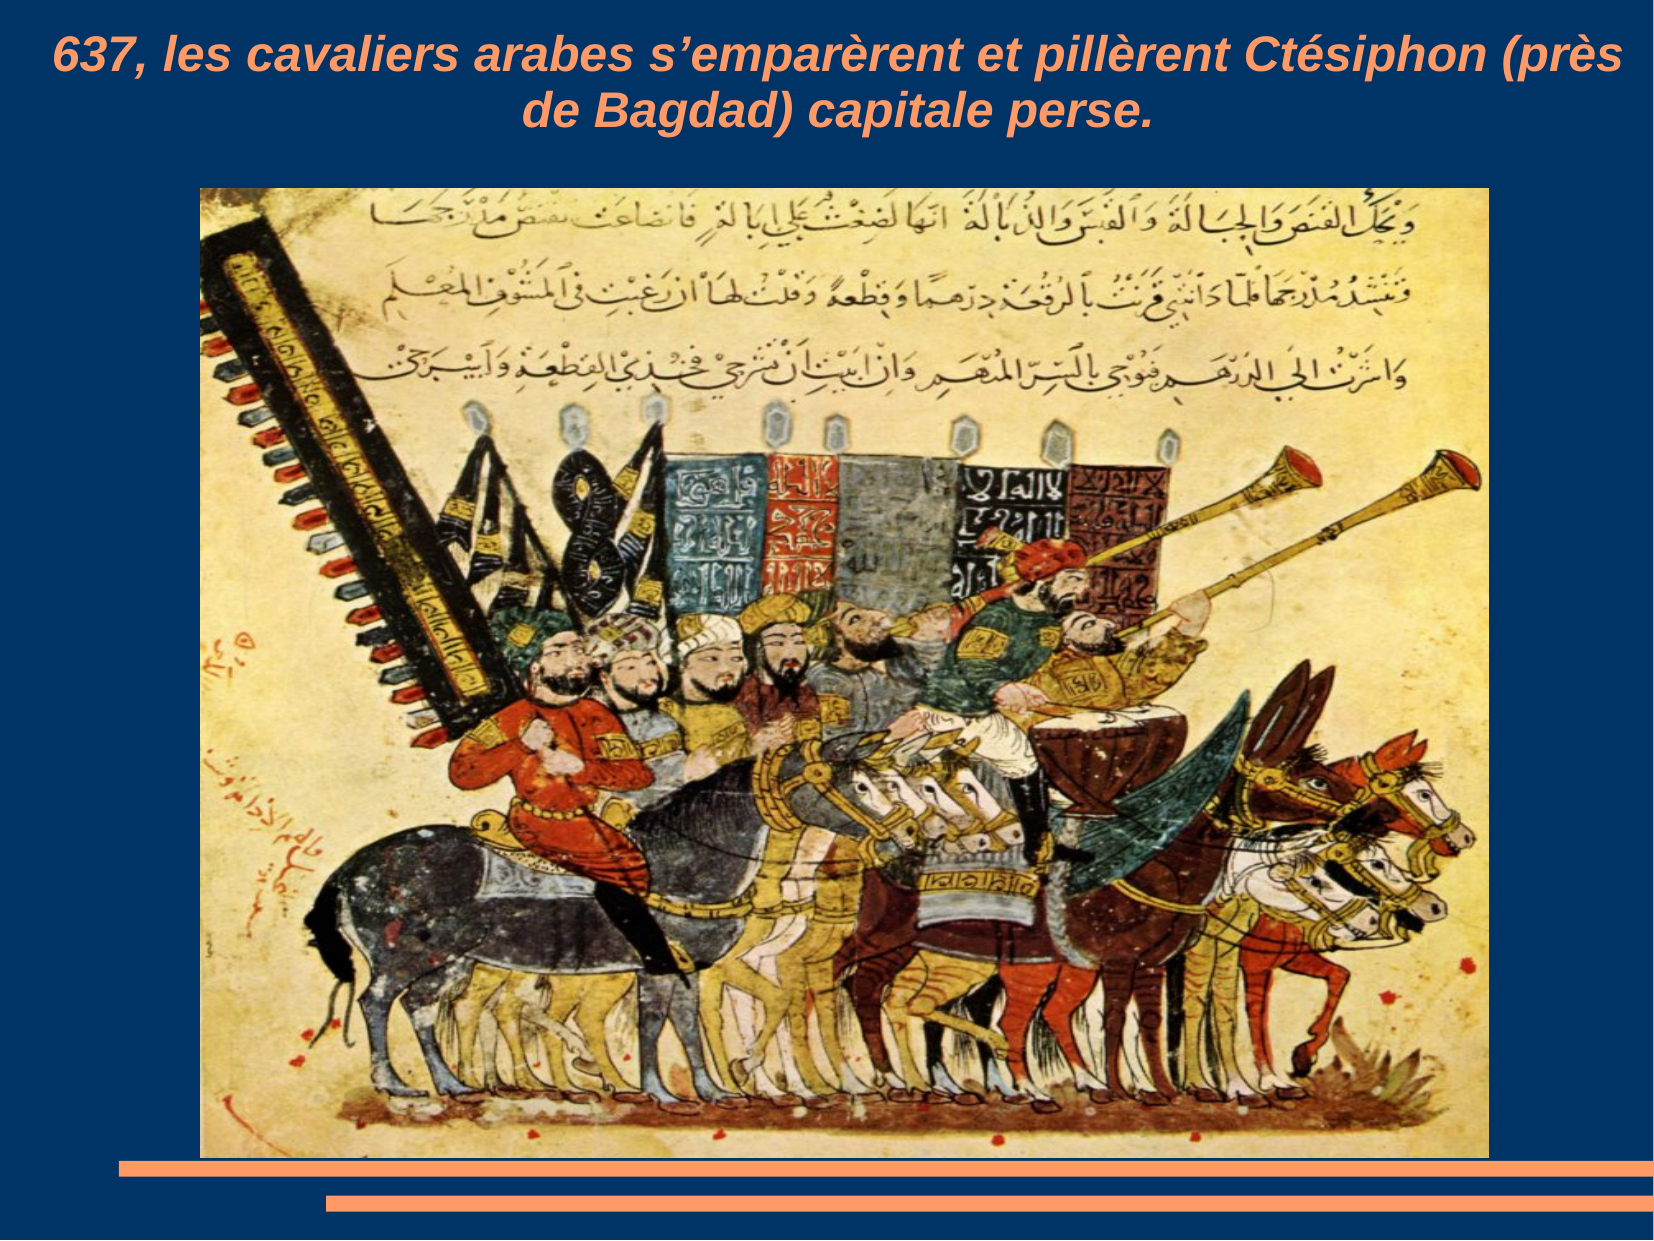

# 637, les cavaliers arabes s’emparèrent et pillèrent Ctésiphon (près de Bagdad) capitale perse.